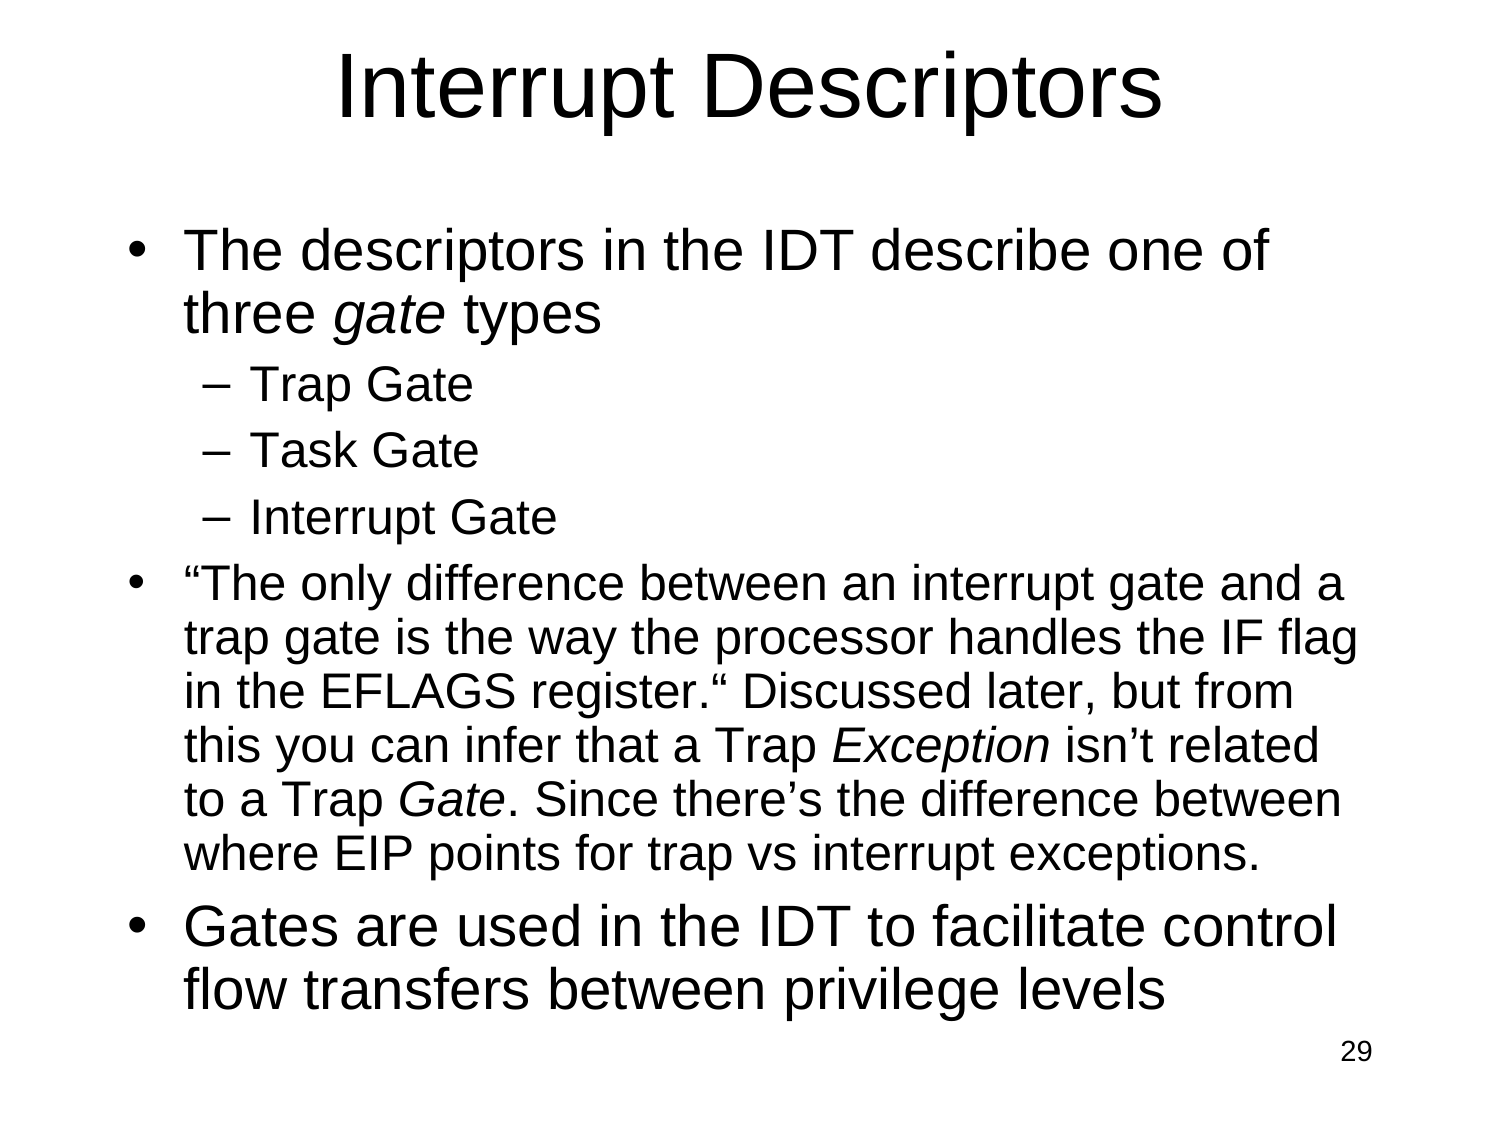

# Interrupt Descriptors
The descriptors in the IDT describe one of three gate types
Trap Gate
Task Gate
Interrupt Gate
“The only difference between an interrupt gate and a trap gate is the way the processor handles the IF flag in the EFLAGS register.“ Discussed later, but from this you can infer that a Trap Exception isn’t related to a Trap Gate. Since there’s the difference between where EIP points for trap vs interrupt exceptions.
Gates are used in the IDT to facilitate control flow transfers between privilege levels